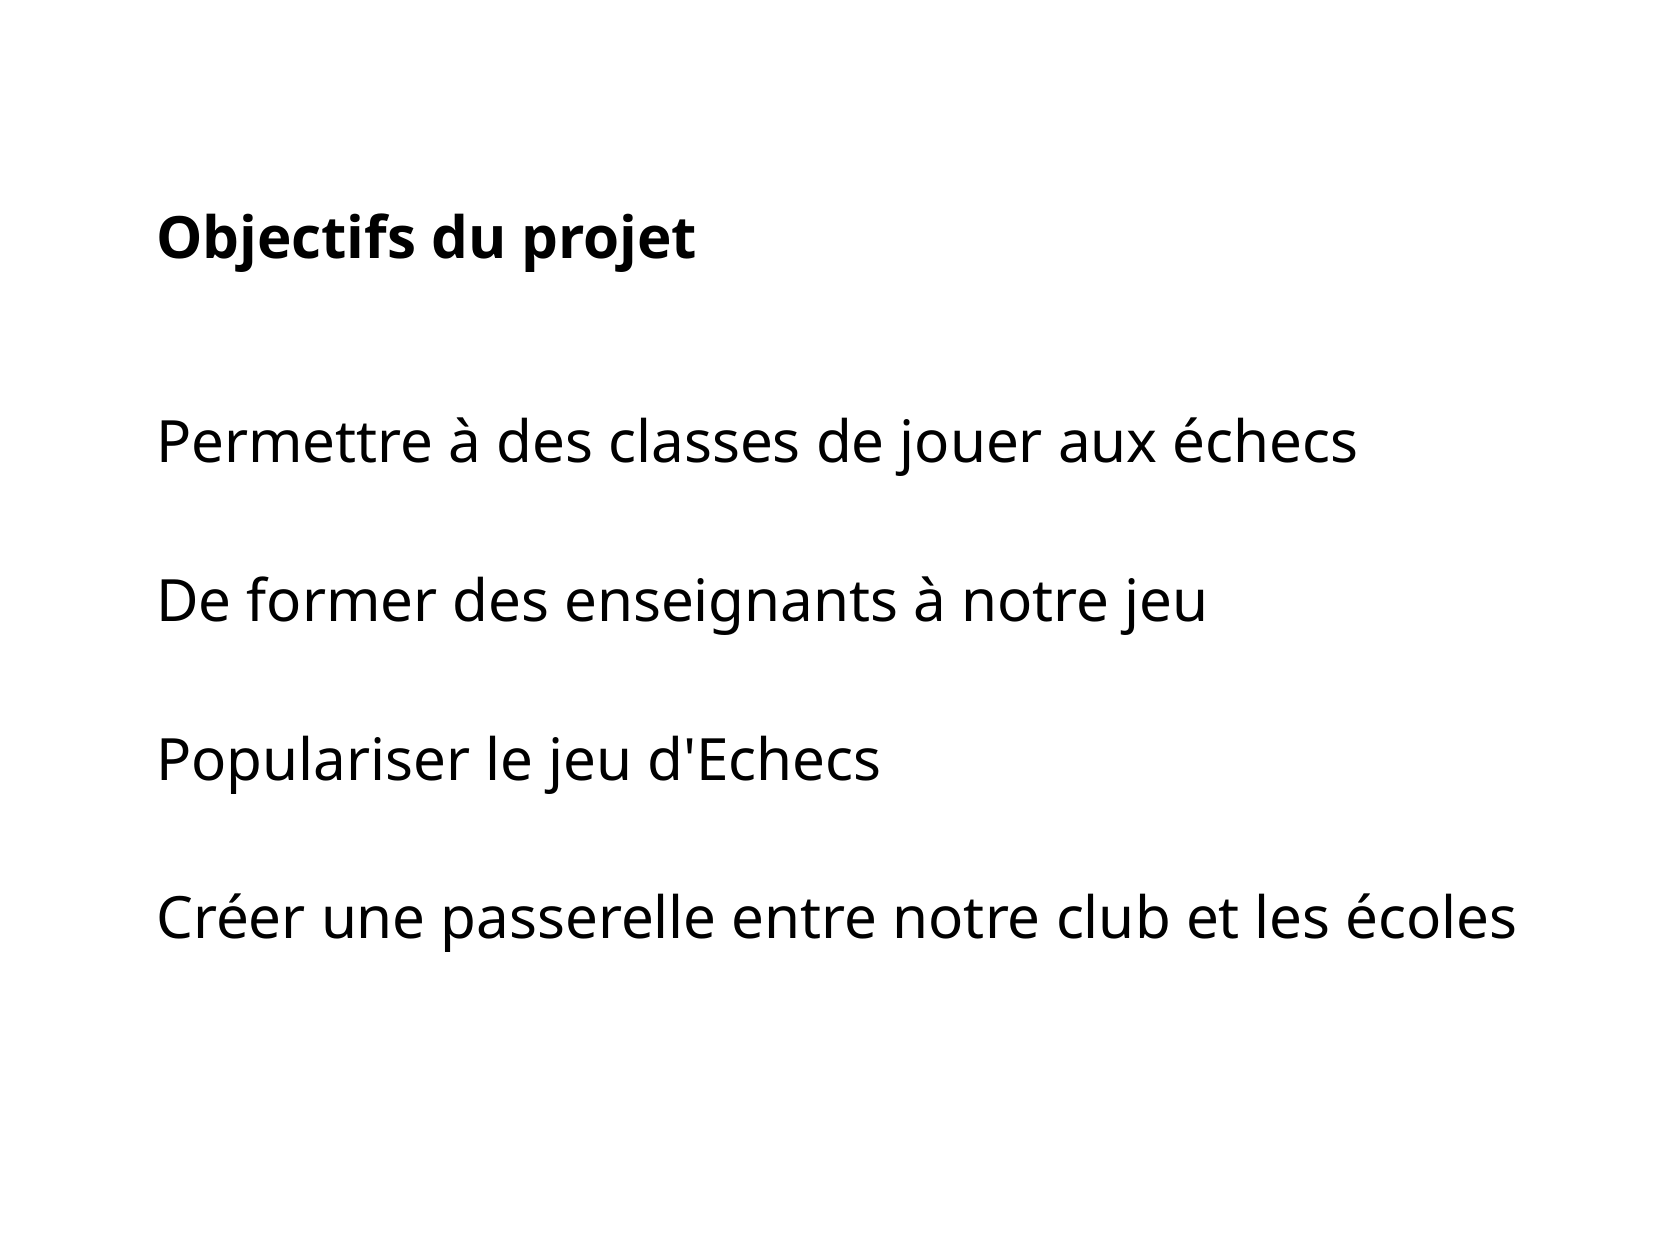

Objectifs du projet
Permettre à des classes de jouer aux échecs
De former des enseignants à notre jeu
Populariser le jeu d'Echecs
Créer une passerelle entre notre club et les écoles